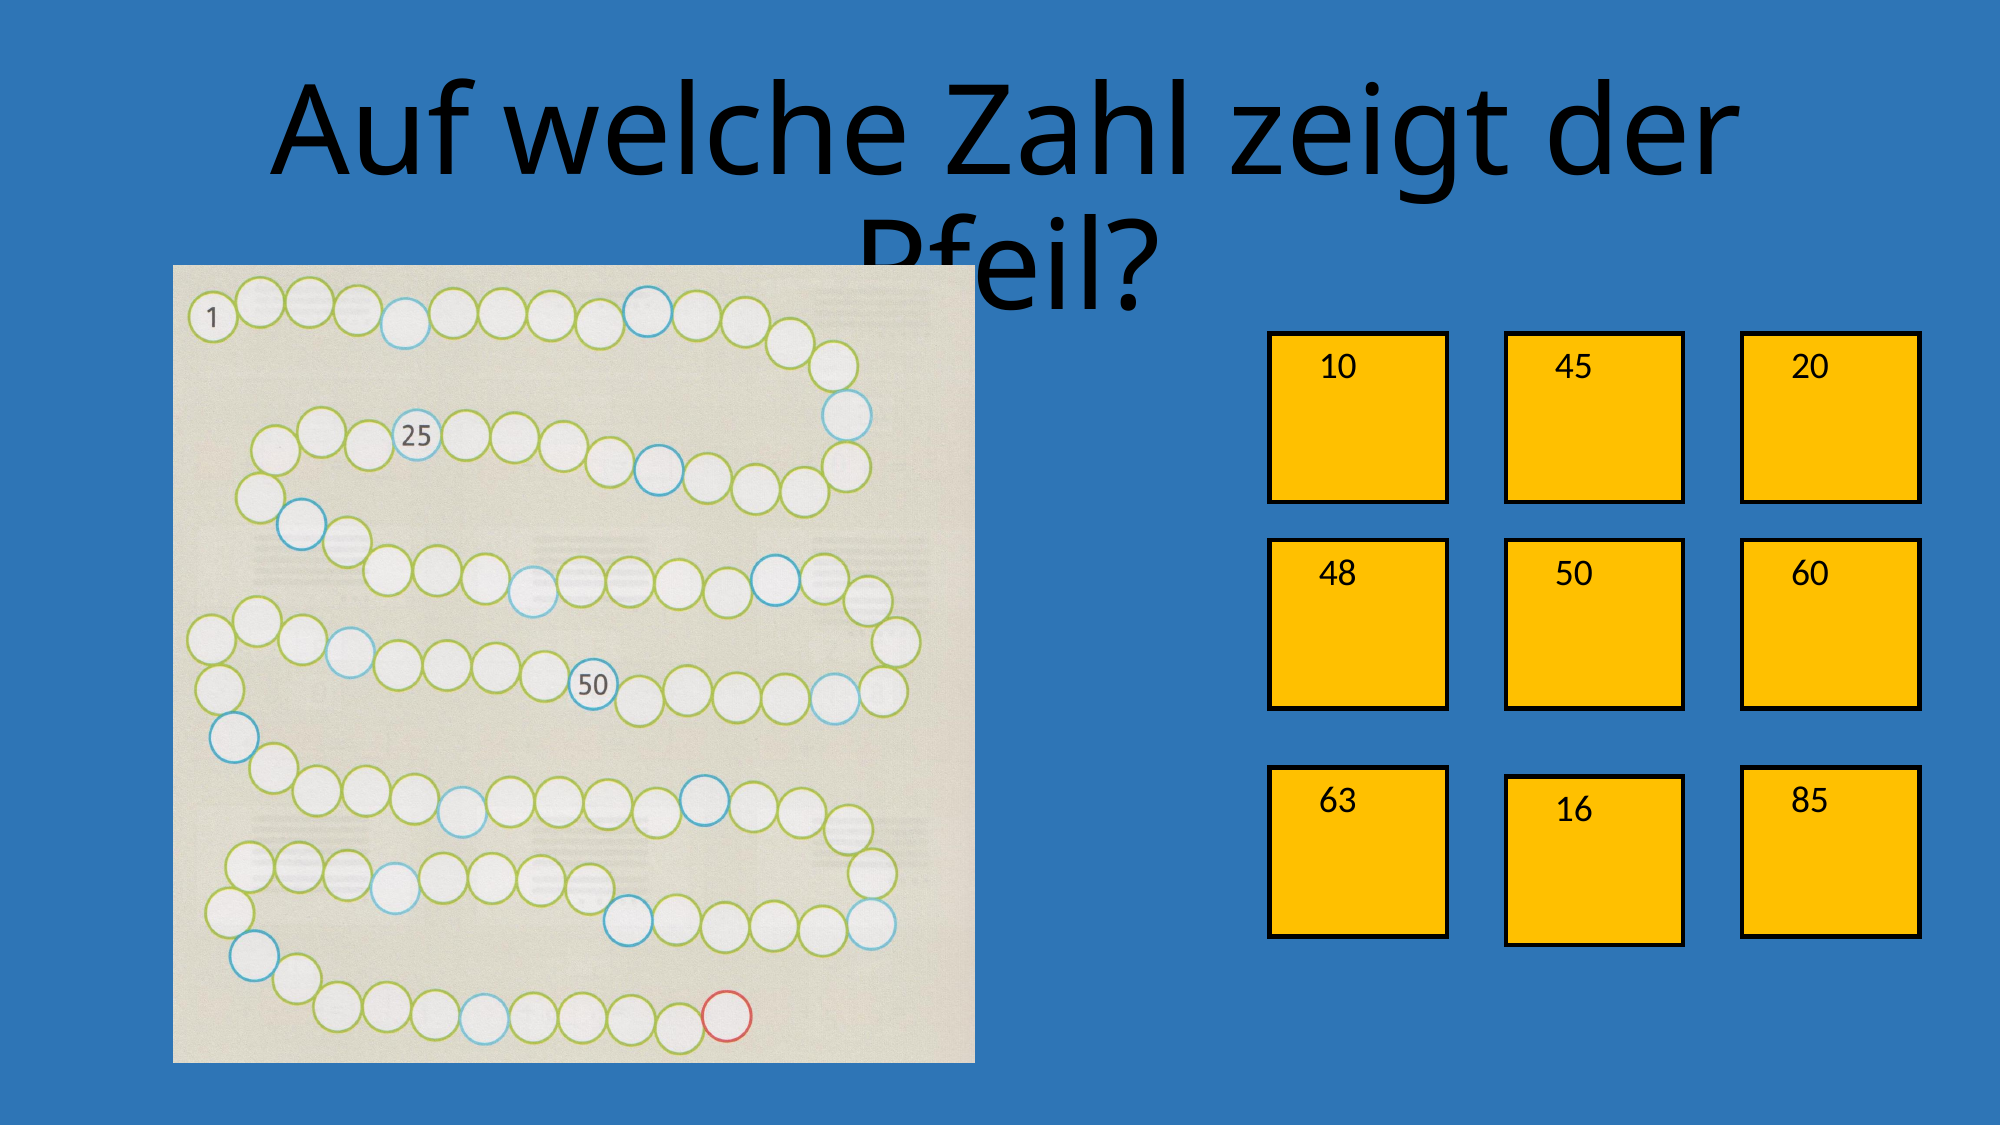

# Auf welche Zahl zeigt der Pfeil?
 10
 45
 20
 48
 50
 60
 63
 85
 16